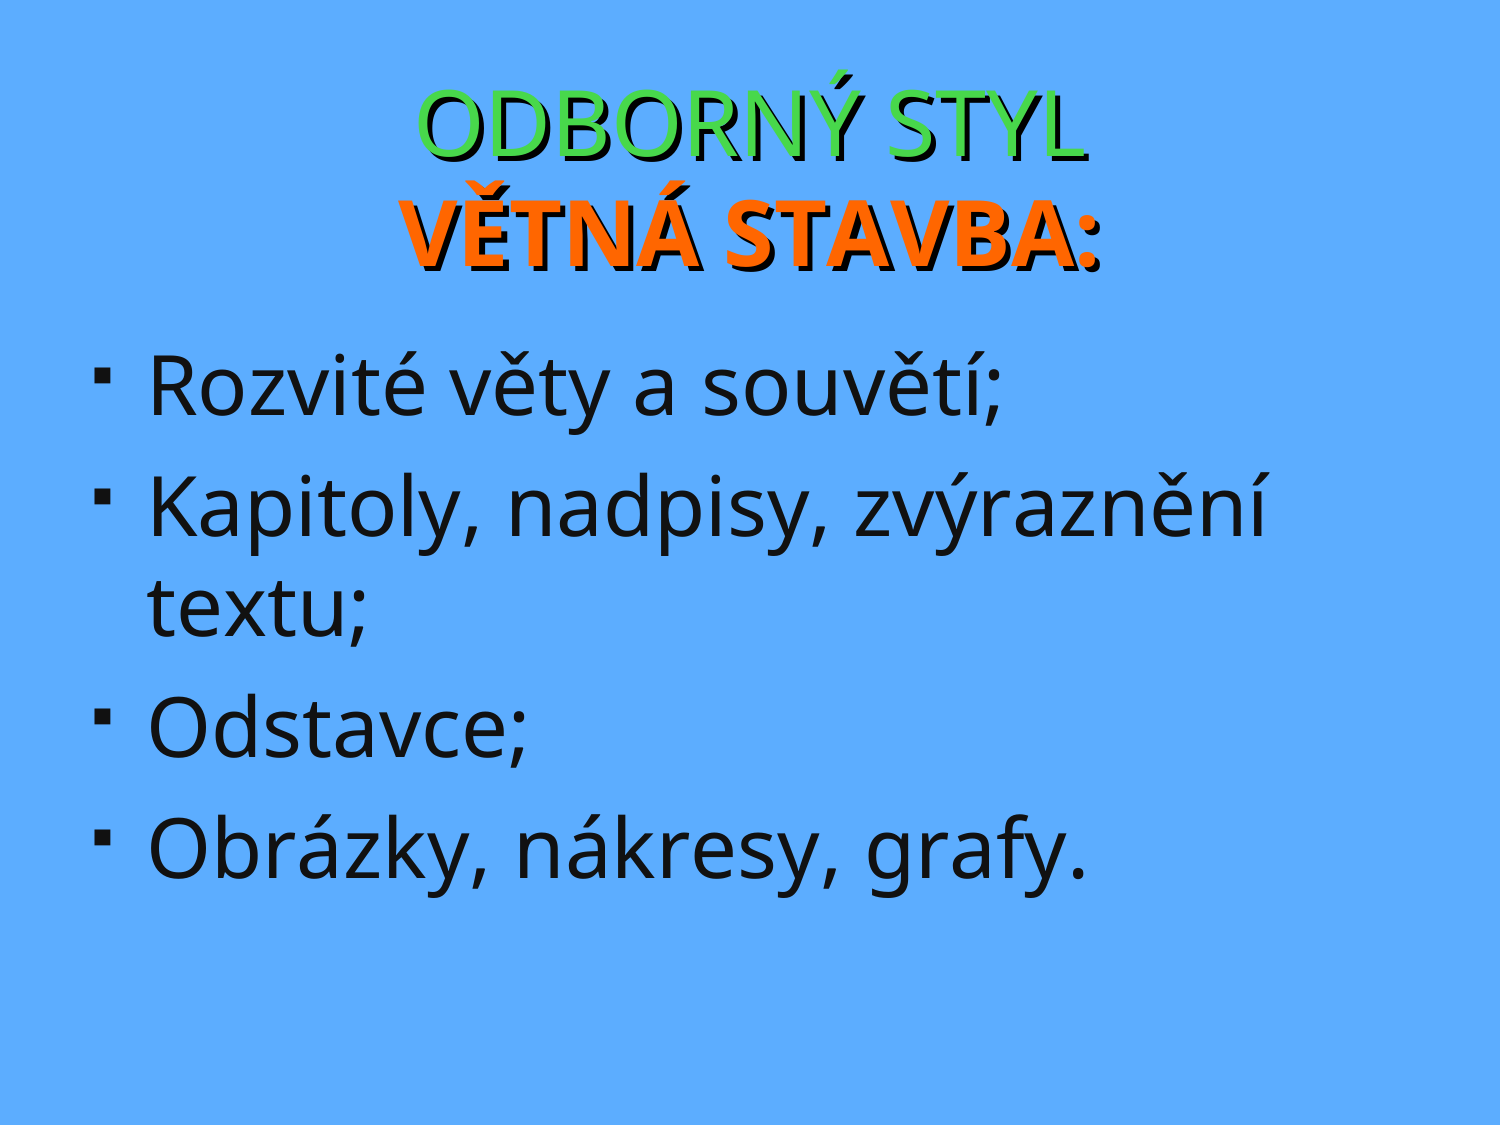

# ODBORNÝ STYL VĚTNÁ STAVBA:
Rozvité věty a souvětí;
Kapitoly, nadpisy, zvýraznění textu;
Odstavce;
Obrázky, nákresy, grafy.